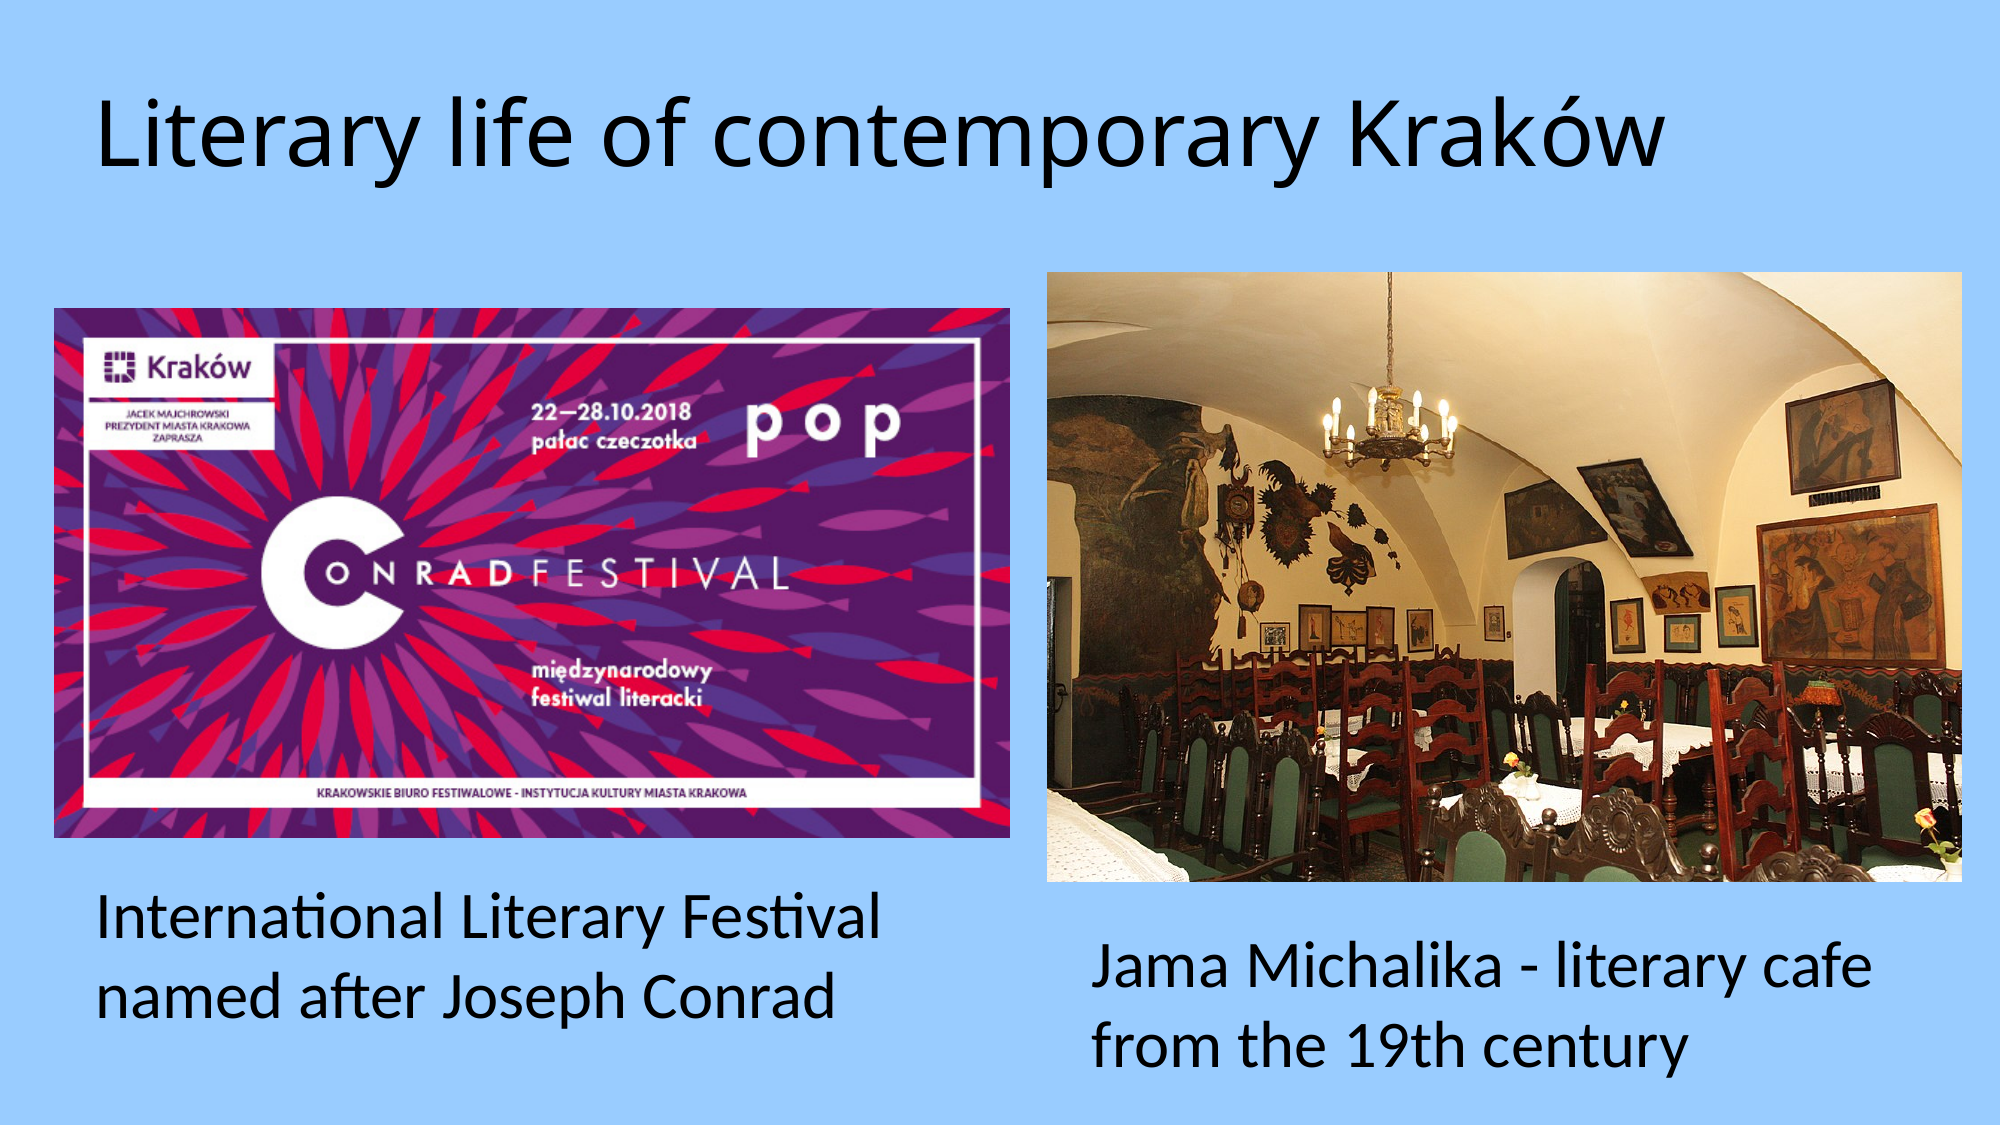

Literary life of contemporary Kraków
International Literary Festival named after Joseph Conrad
Jama Michalika - literary cafe from the 19th century